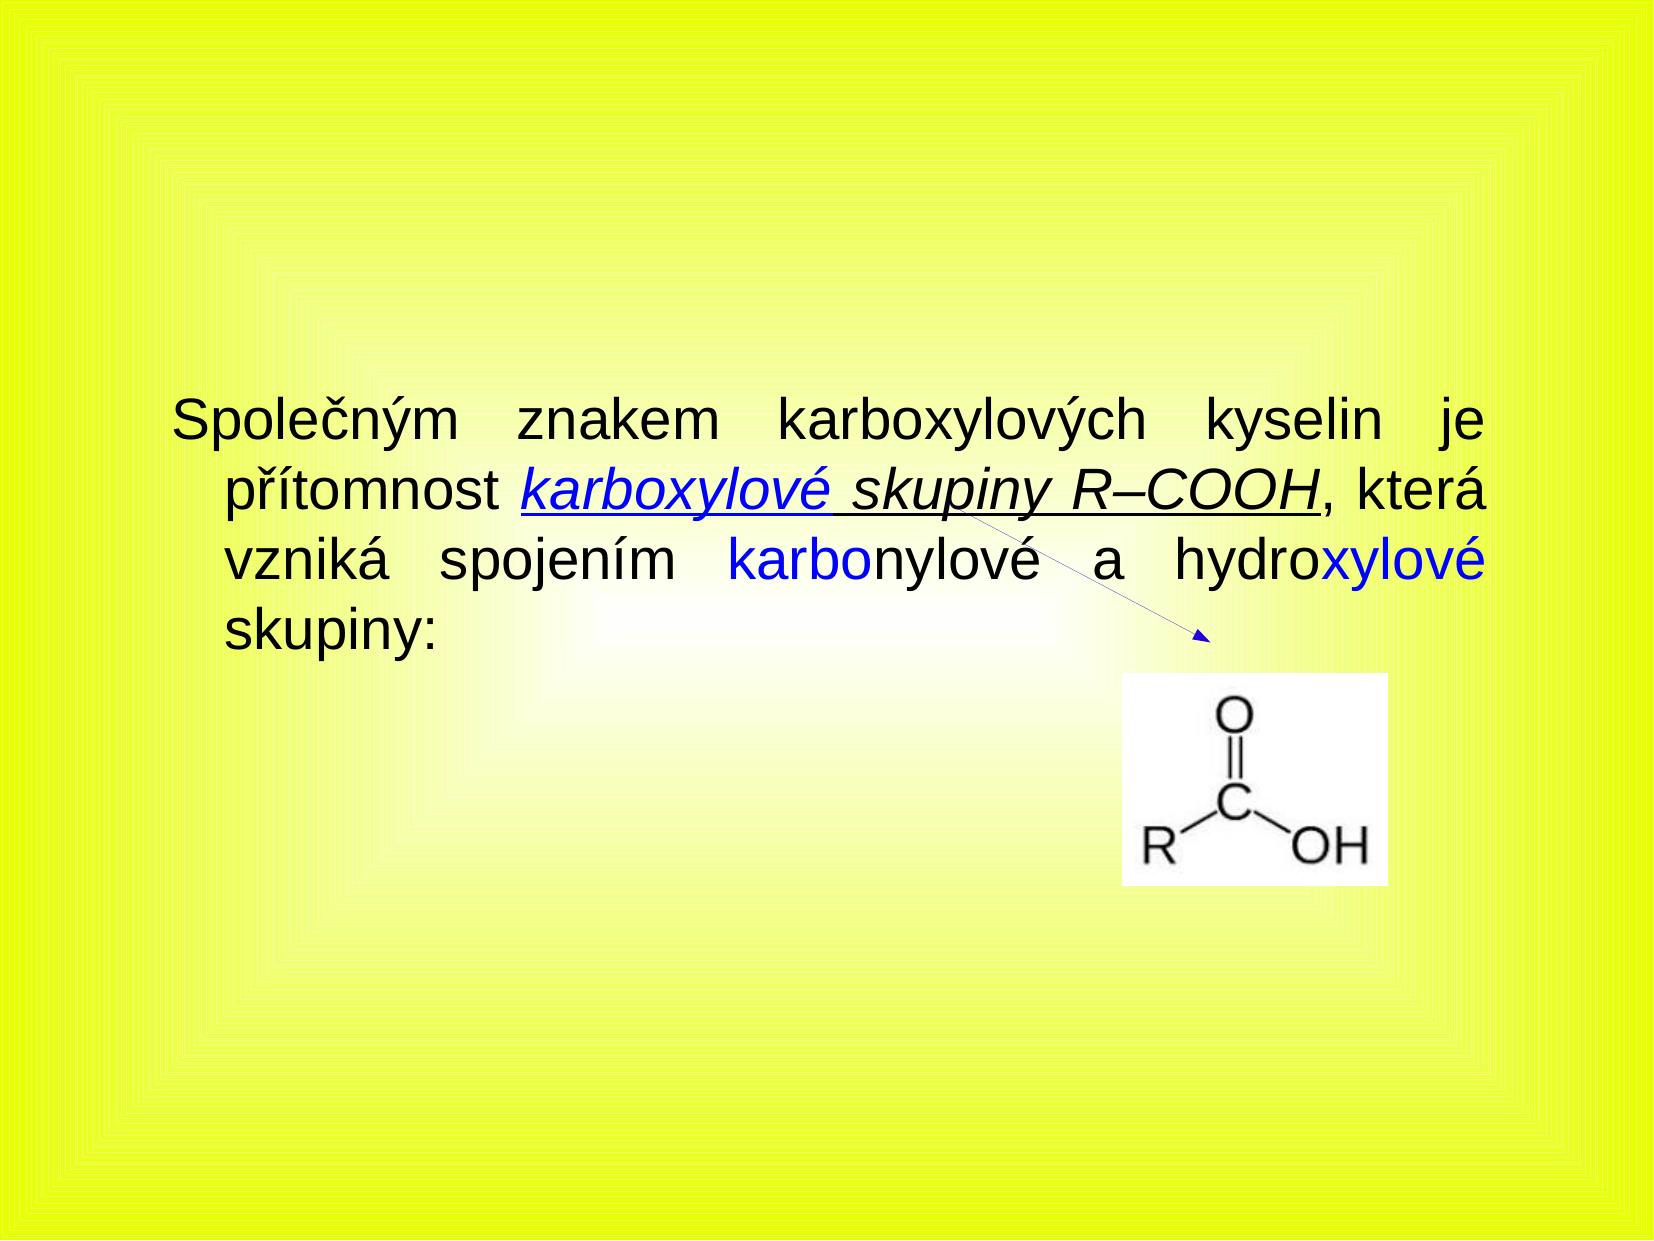

# Společným znakem karboxylových kyselin je přítomnost karboxylové skupiny R–COOH, která vzniká spojením karbonylové a hydroxylové skupiny: